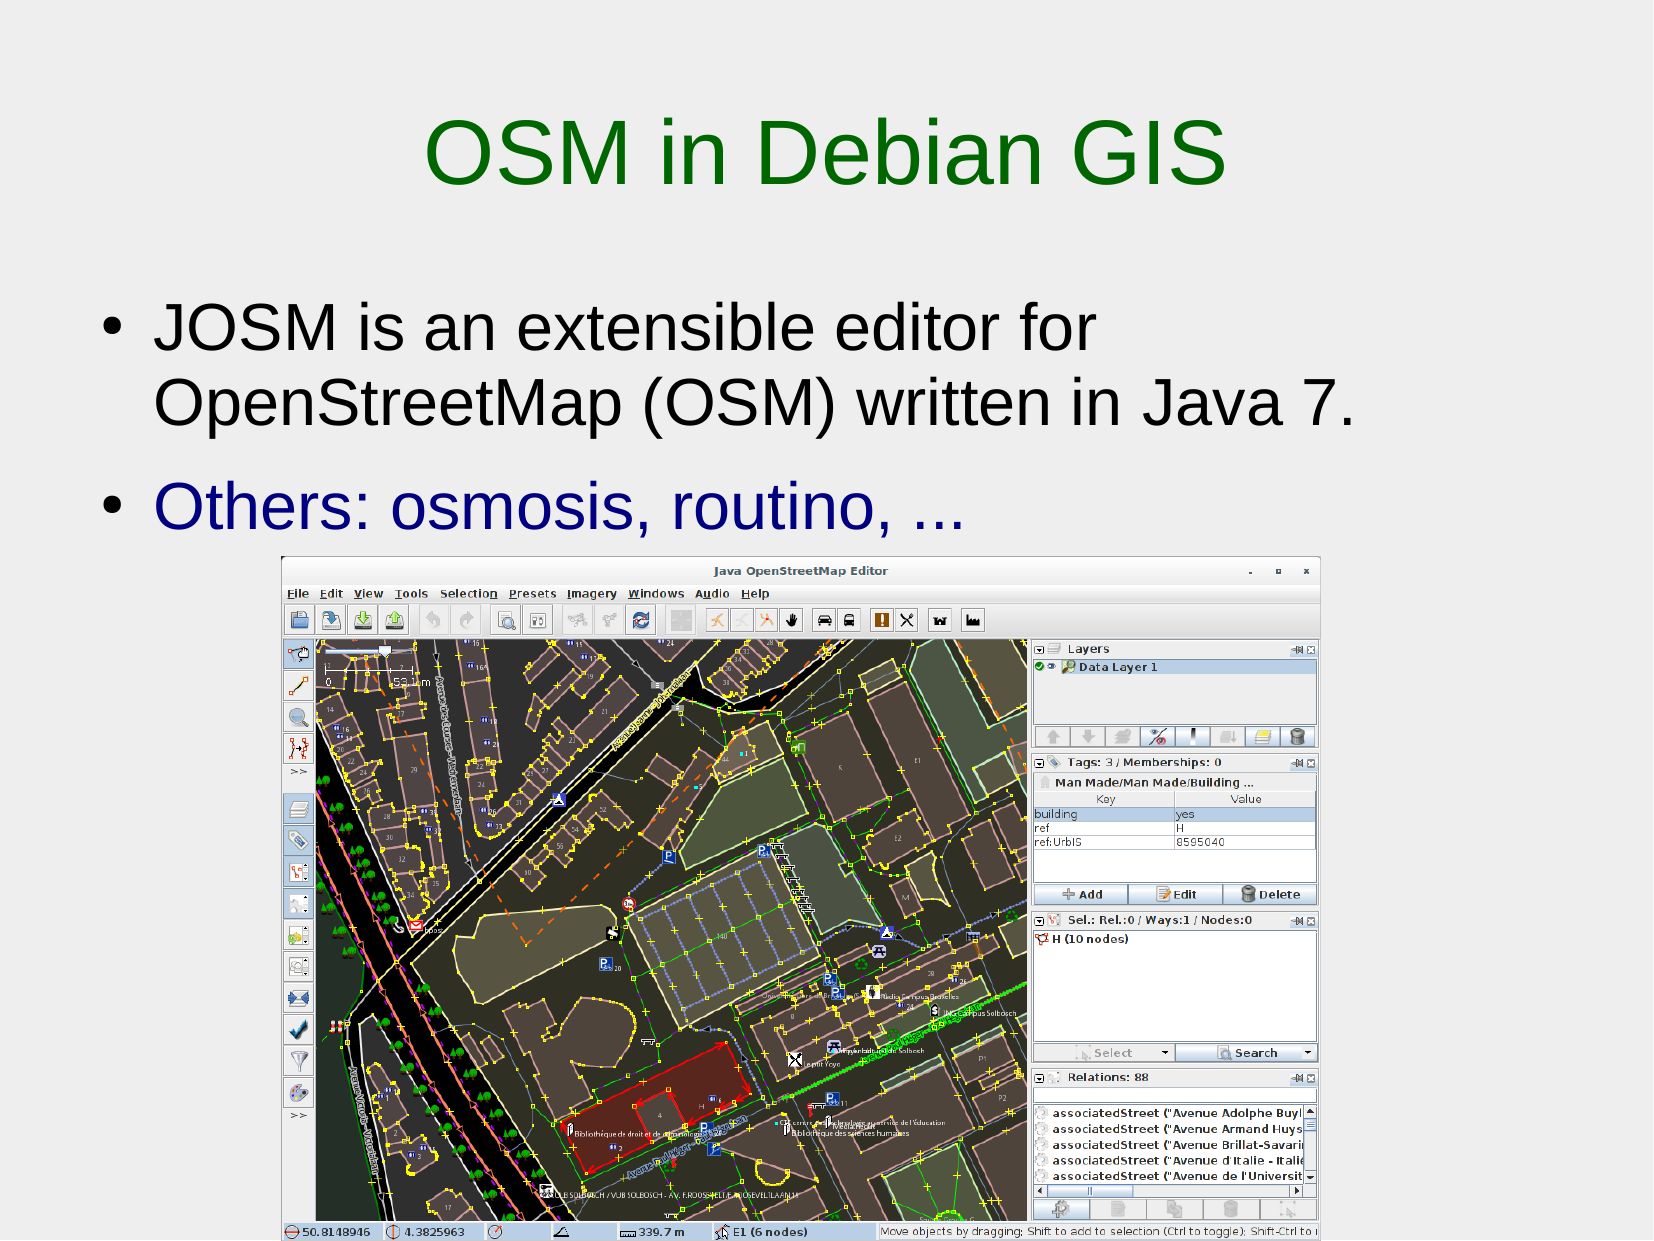

# OSM in Debian GIS
JOSM is an extensible editor for ​OpenStreetMap (OSM) written in ​Java 7.
Others: osmosis, routino, ...